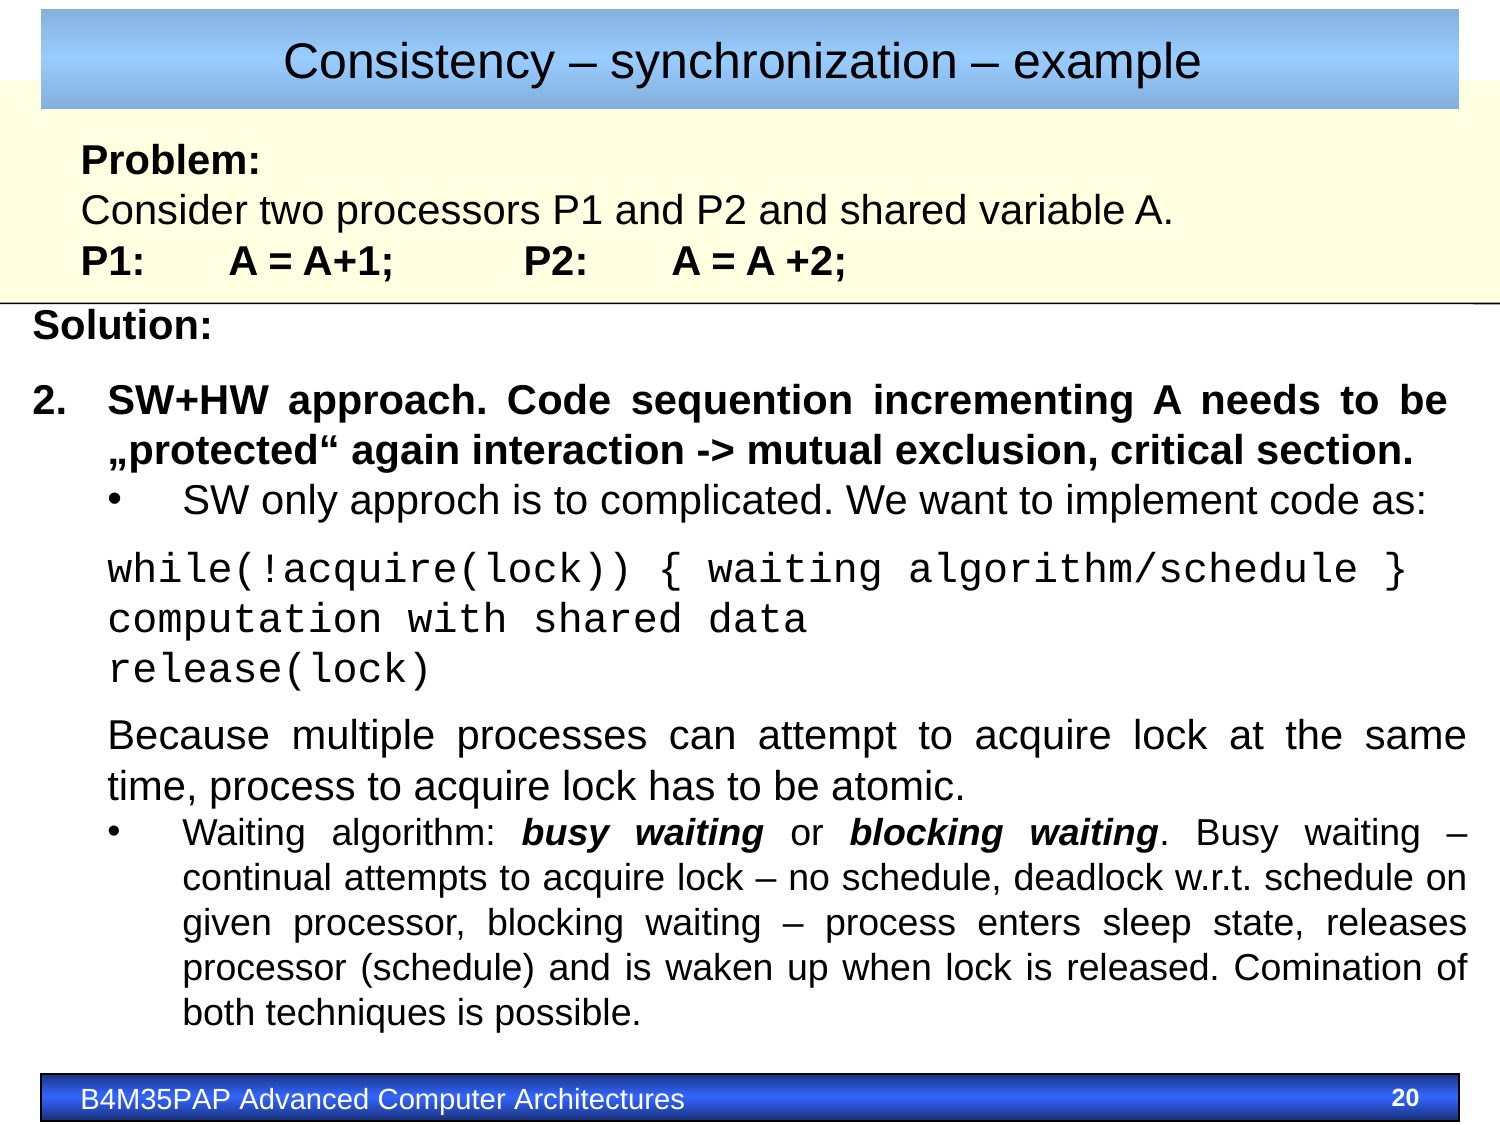

# Consistency – synchronization – example
Problem:
Consider two processors P1 and P2 and shared variable A.
P1: 	A = A+1;		P2: 	A = A +2;
Solution:
SW+HW approach. Code sequention incrementing A needs to be „protected“ again interaction -> mutual exclusion, critical section.
SW only approch is to complicated. We want to implement code as:
while(!acquire(lock)) { waiting algorithm/schedule }
computation with shared data
release(lock)
Because multiple processes can attempt to acquire lock at the same time, process to acquire lock has to be atomic.
Waiting algorithm: busy waiting or blocking waiting. Busy waiting – continual attempts to acquire lock – no schedule, deadlock w.r.t. schedule on given processor, blocking waiting – process enters sleep state, releases processor (schedule) and is waken up when lock is released. Comination of both techniques is possible.